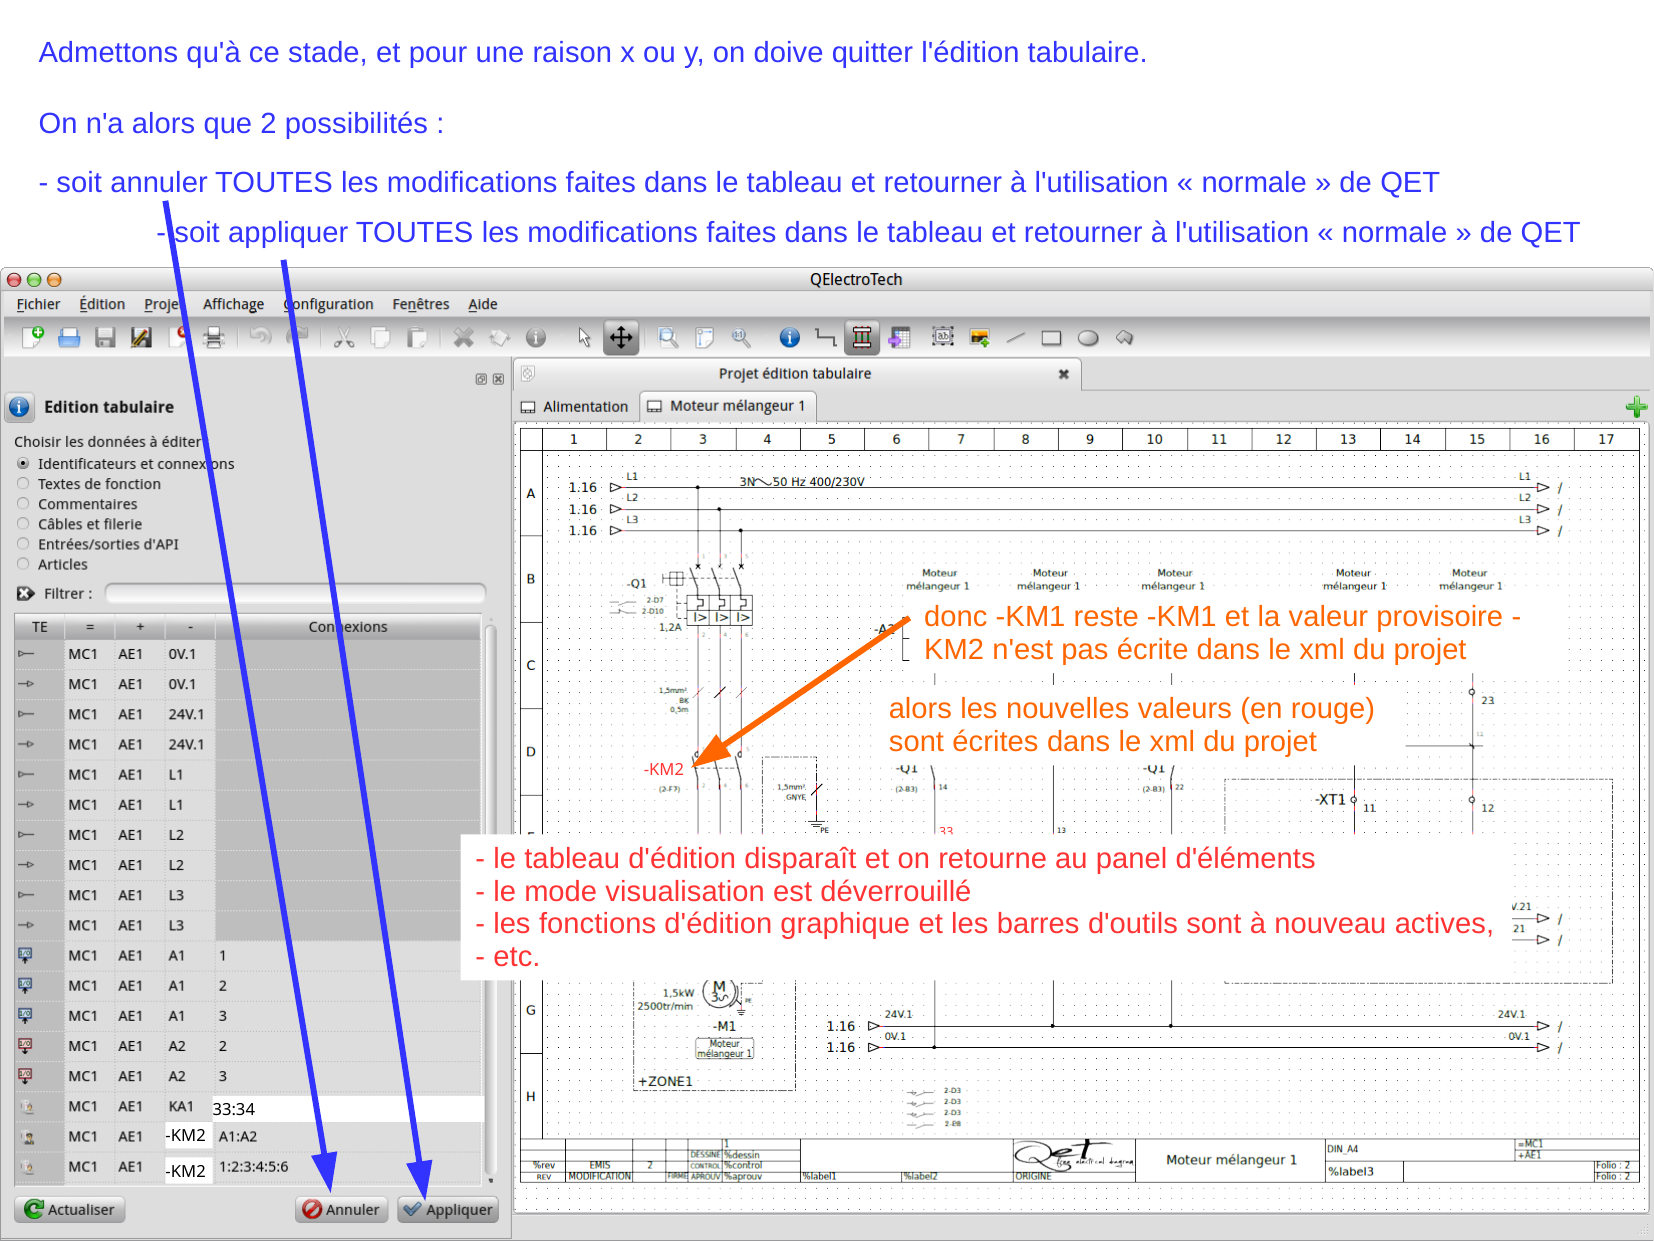

Admettons qu'à ce stade, et pour une raison x ou y, on doive quitter l'édition tabulaire.
On n'a alors que 2 possibilités :
- soit annuler TOUTES les modifications faites dans le tableau et retourner à l'utilisation « normale » de QET
- soit appliquer TOUTES les modifications faites dans le tableau et retourner à l'utilisation « normale » de QET
donc -KM1 reste -KM1 et la valeur provisoire -KM2 n'est pas écrite dans le xml du projet
alors les nouvelles valeurs (en rouge) sont écrites dans le xml du projet
-KM2
33
- le tableau d'édition disparaît et on retourne au panel d'éléments
- le mode visualisation est déverrouillé
- les fonctions d'édition graphique et les barres d'outils sont à nouveau actives, - etc.
34
-KM2
33:34
-KM2
-KM2